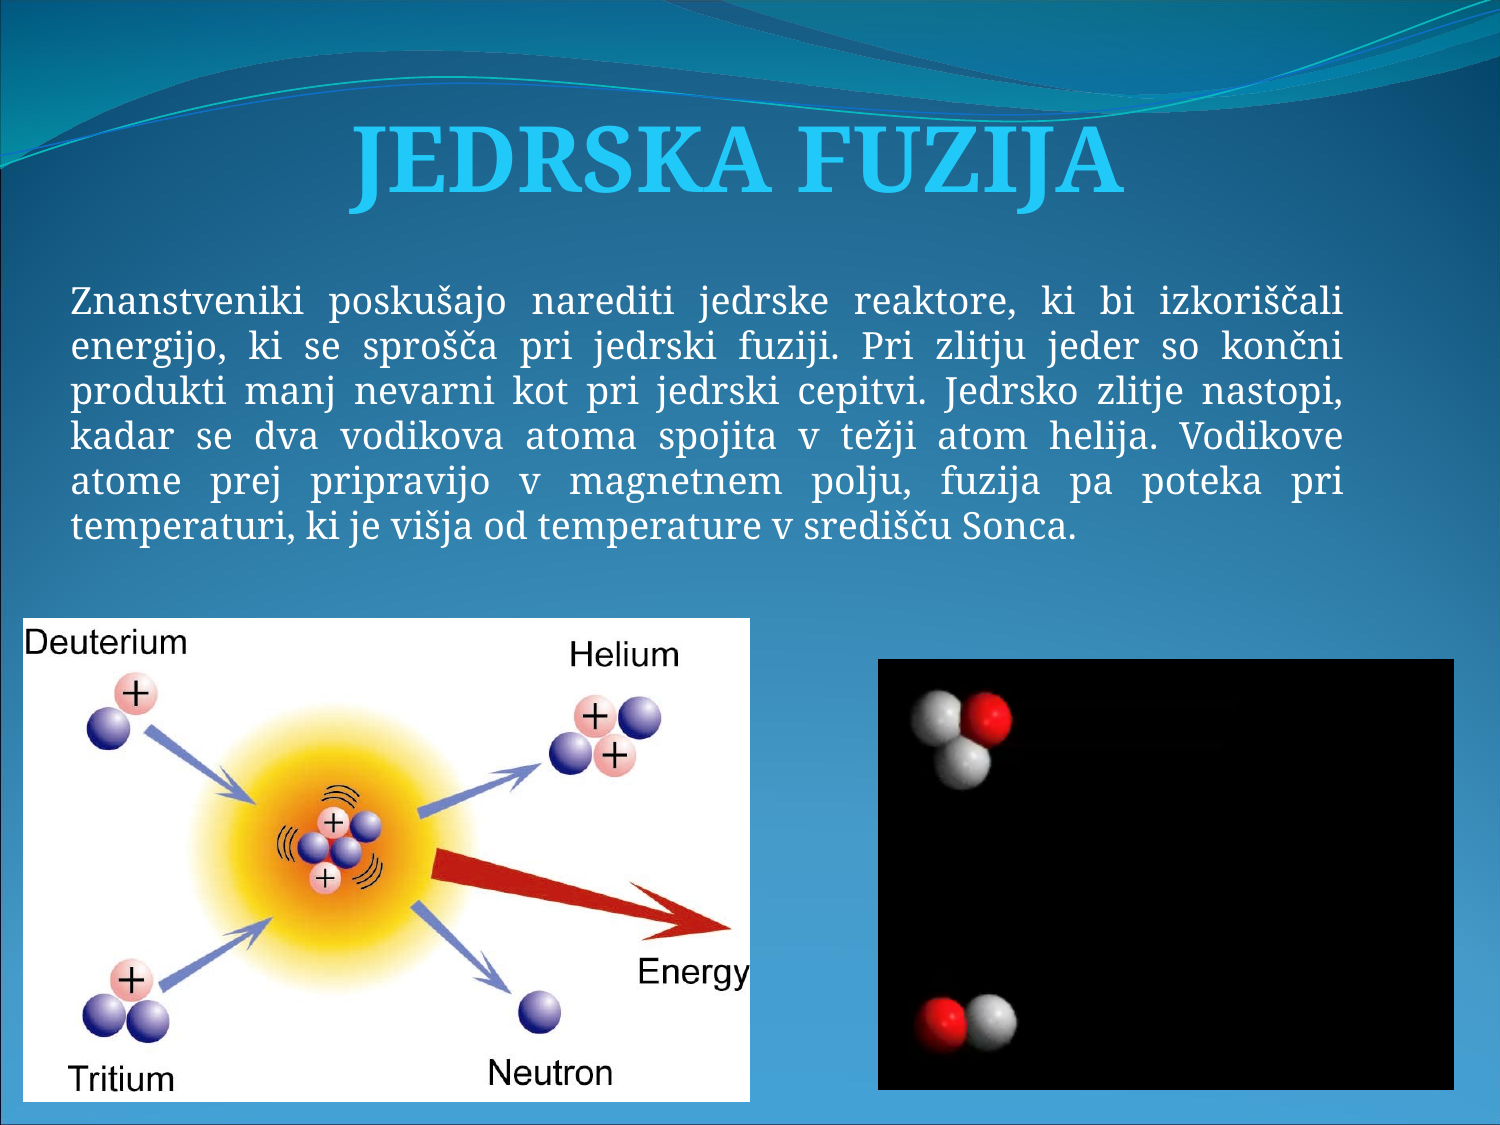

JEDRSKA FUZIJA
# Znanstveniki poskušajo narediti jedrske reaktore, ki bi izkoriščali energijo, ki se sprošča pri jedrski fuziji. Pri zlitju jeder so končni produkti manj nevarni kot pri jedrski cepitvi. Jedrsko zlitje nastopi, kadar se dva vodikova atoma spojita v težji atom helija. Vodikove atome prej pripravijo v magnetnem polju, fuzija pa poteka pri temperaturi, ki je višja od temperature v središču Sonca.